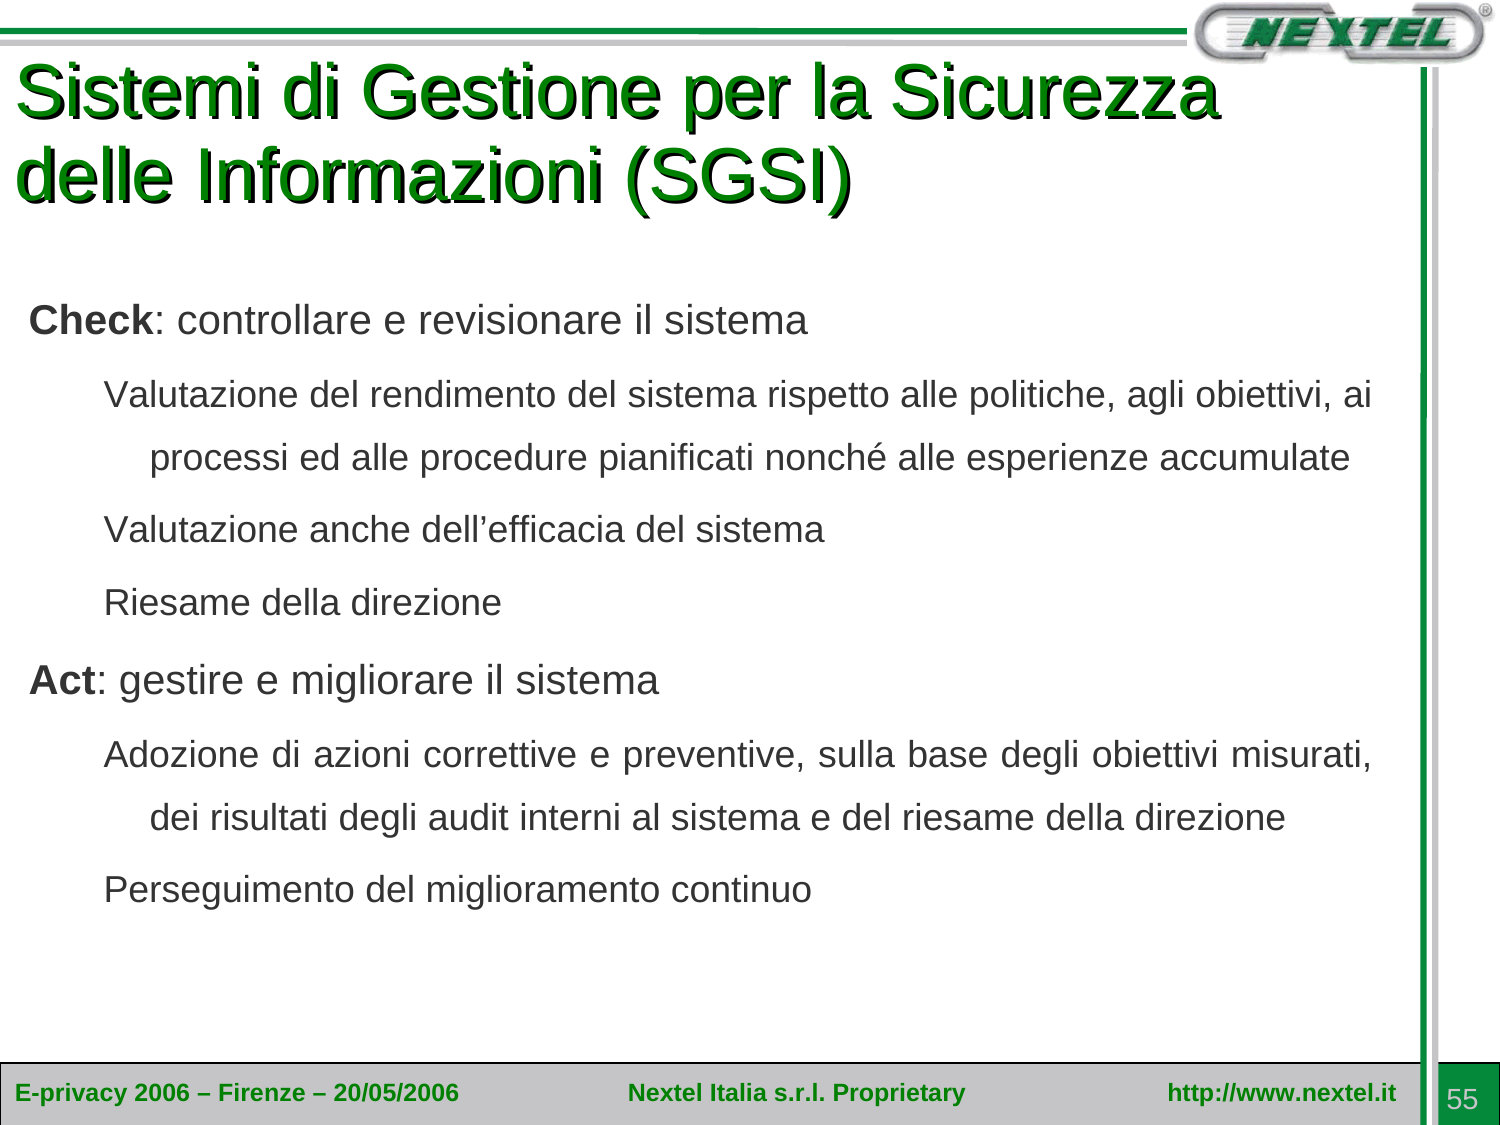

Sistemi di Gestione per la Sicurezza delle Informazioni (SGSI)
# Check: controllare e revisionare il sistema
Valutazione del rendimento del sistema rispetto alle politiche, agli obiettivi, ai processi ed alle procedure pianificati nonché alle esperienze accumulate
Valutazione anche dell’efficacia del sistema
Riesame della direzione
Act: gestire e migliorare il sistema
Adozione di azioni correttive e preventive, sulla base degli obiettivi misurati, dei risultati degli audit interni al sistema e del riesame della direzione
Perseguimento del miglioramento continuo
55